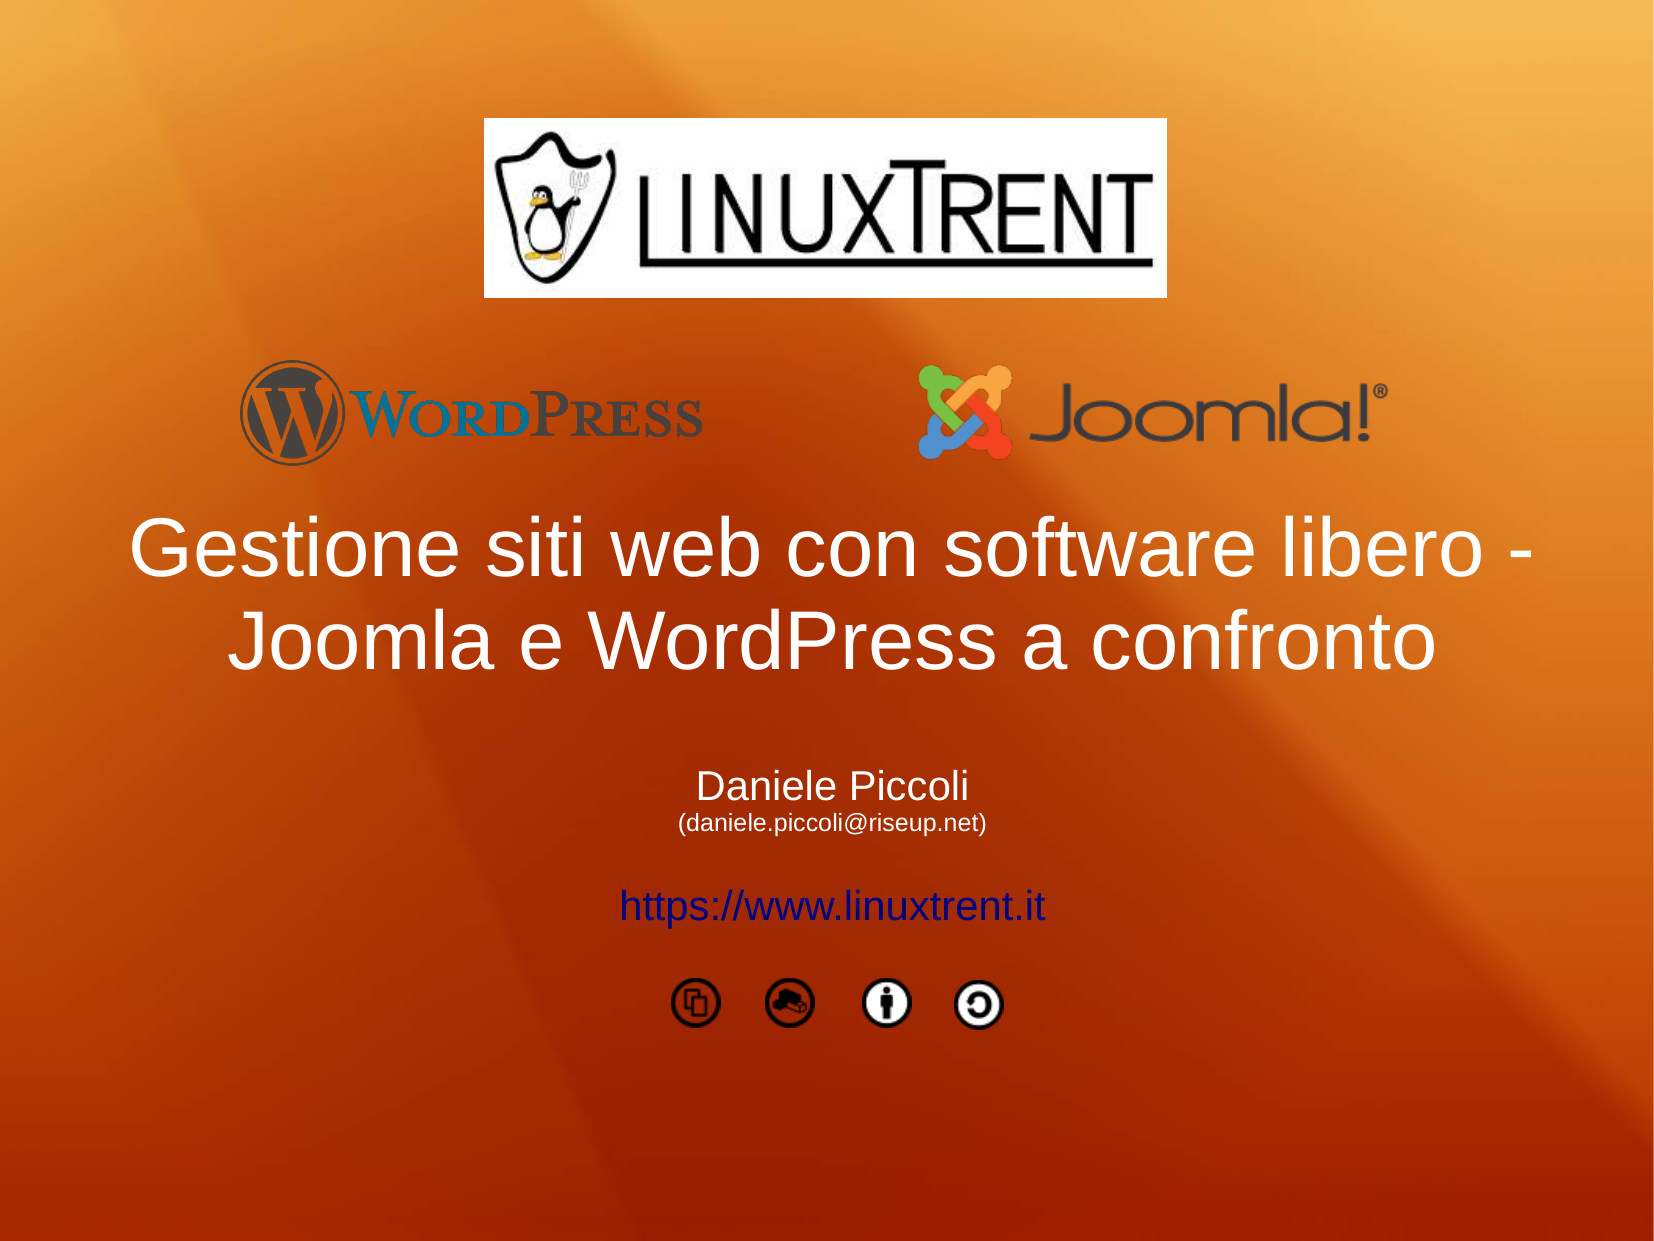

# Gestione siti web con software libero - Joomla e WordPress a confronto
Daniele Piccoli
(daniele.piccoli@riseup.net)
https://www.linuxtrent.it